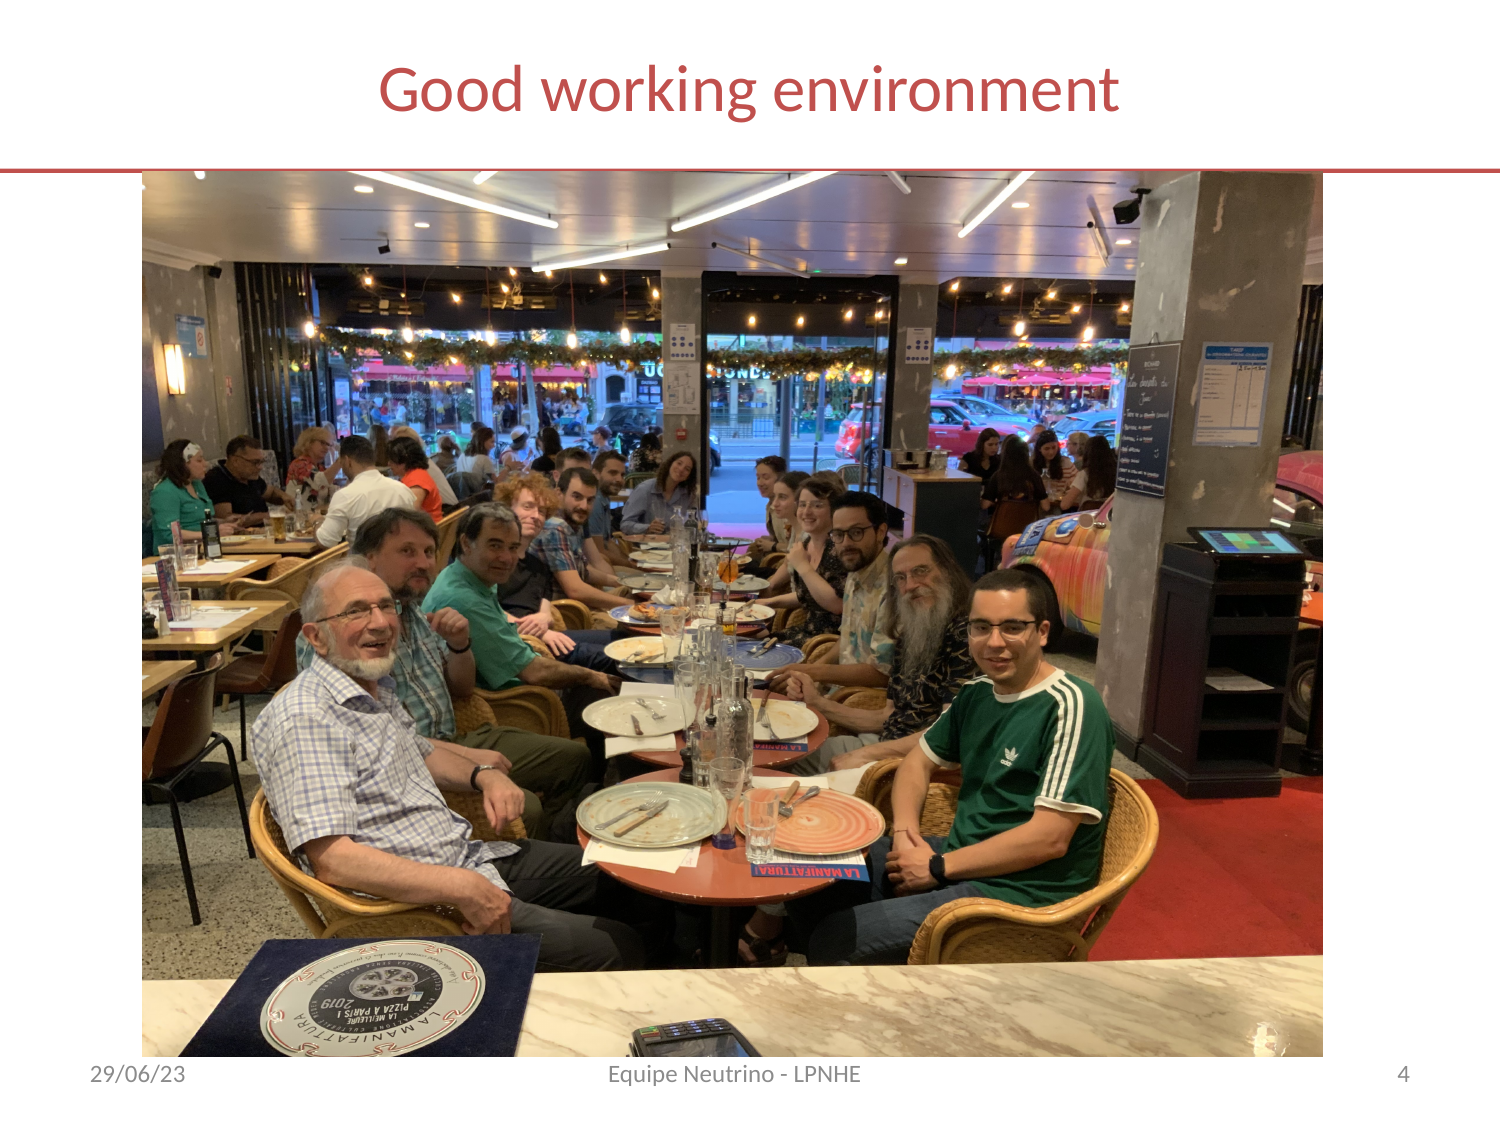

Good working environment
29/06/23
Equipe Neutrino - LPNHE